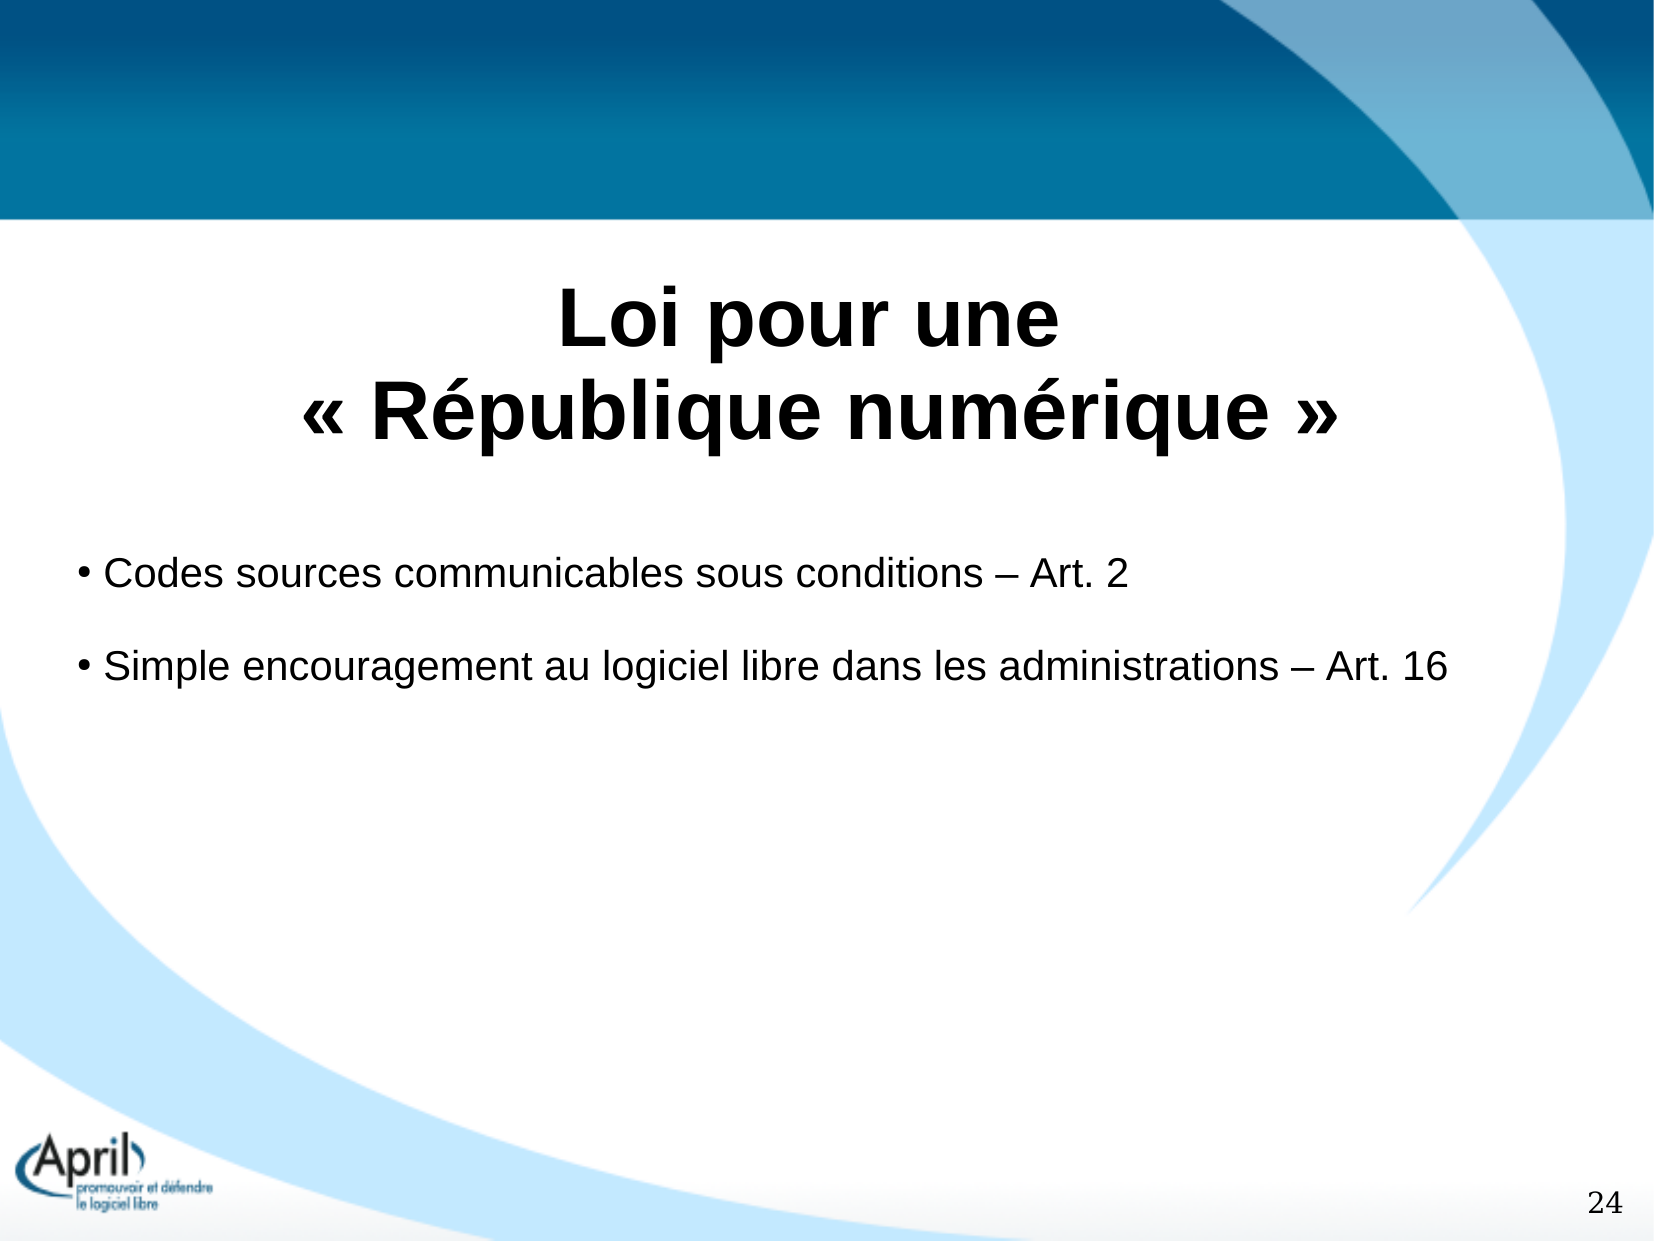

# Loi pour une « République numérique »
 Codes sources communicables sous conditions – Art. 2
 Simple encouragement au logiciel libre dans les administrations – Art. 16
24